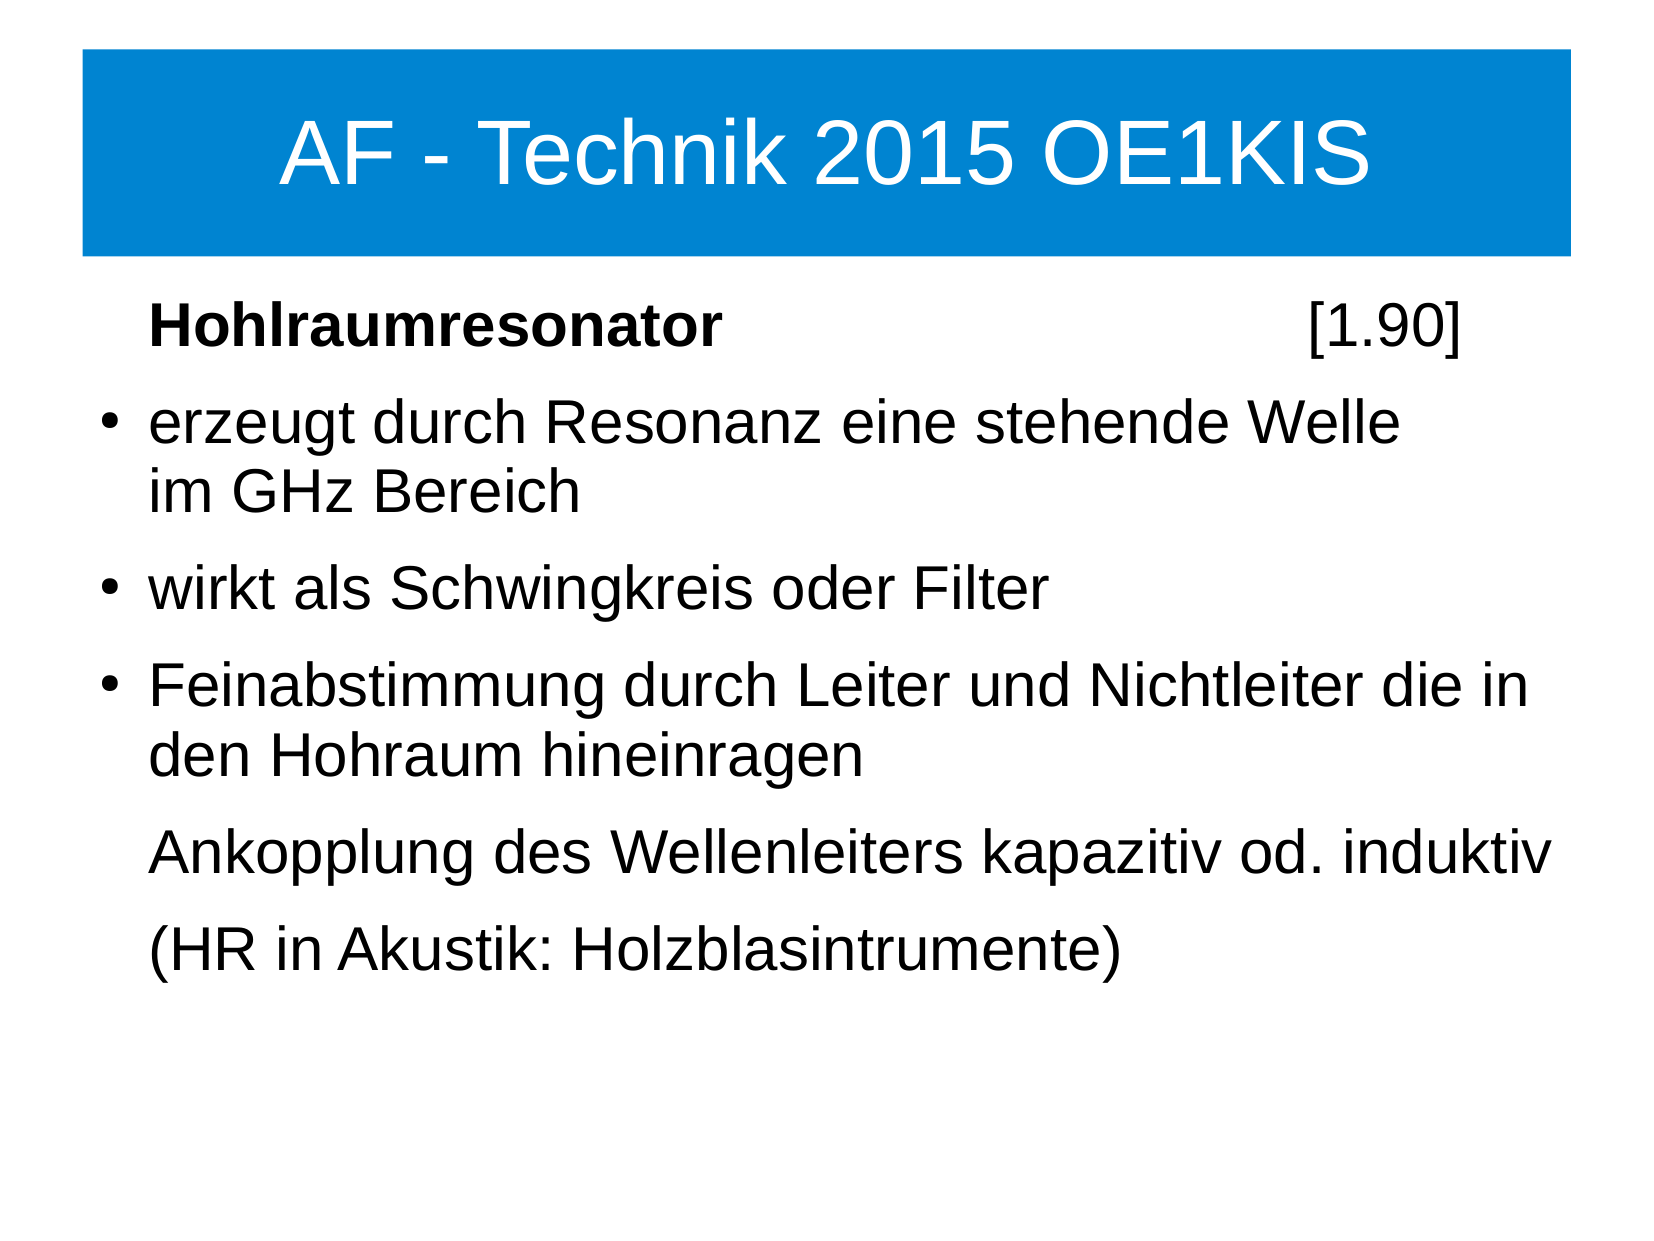

# AF - Technik 2015 OE1KIS
Hohlraumresonator [1.90]
erzeugt durch Resonanz eine stehende Welle
im GHz Bereich
wirkt als Schwingkreis oder Filter
Feinabstimmung durch Leiter und Nichtleiter die in den Hohraum hineinragen
Ankopplung des Wellenleiters kapazitiv od. induktiv
(HR in Akustik: Holzblasintrumente)